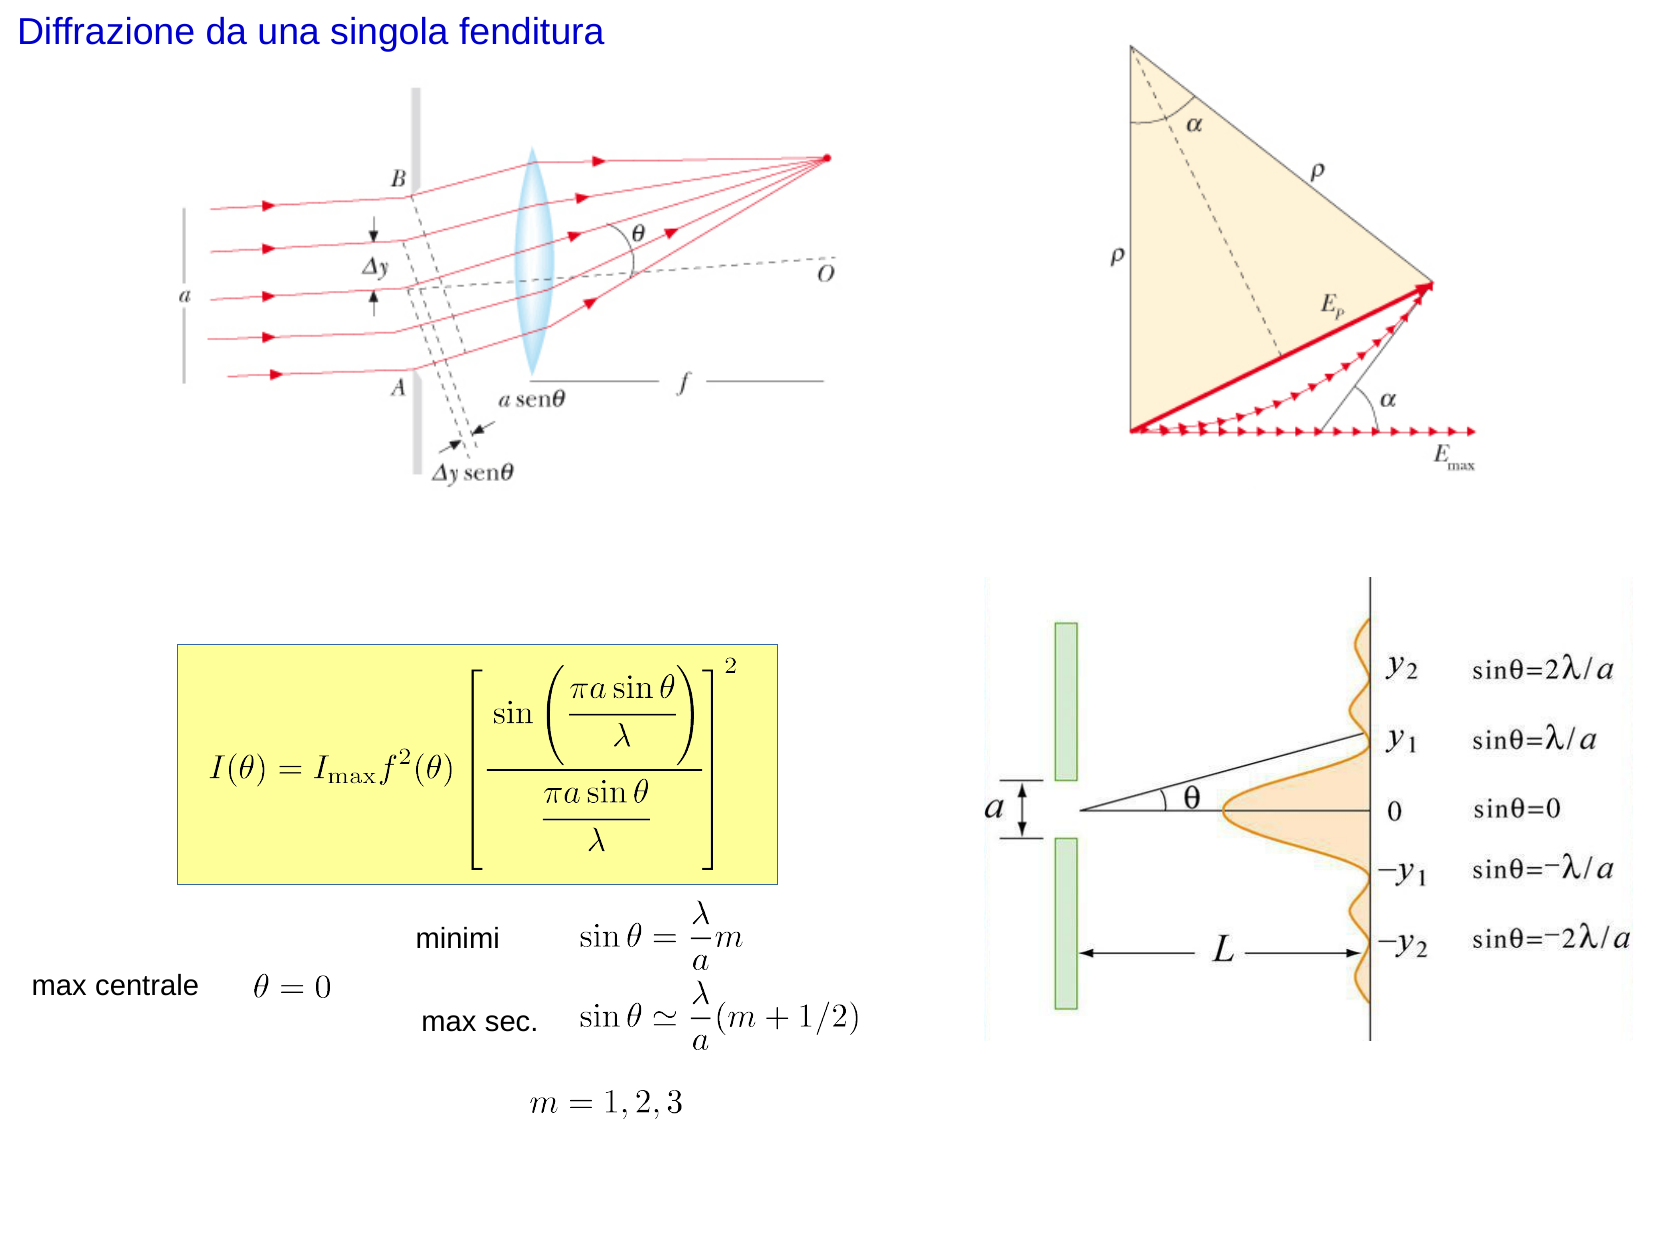

Diffrazione da una singola fenditura
minimi
max centrale
max sec.